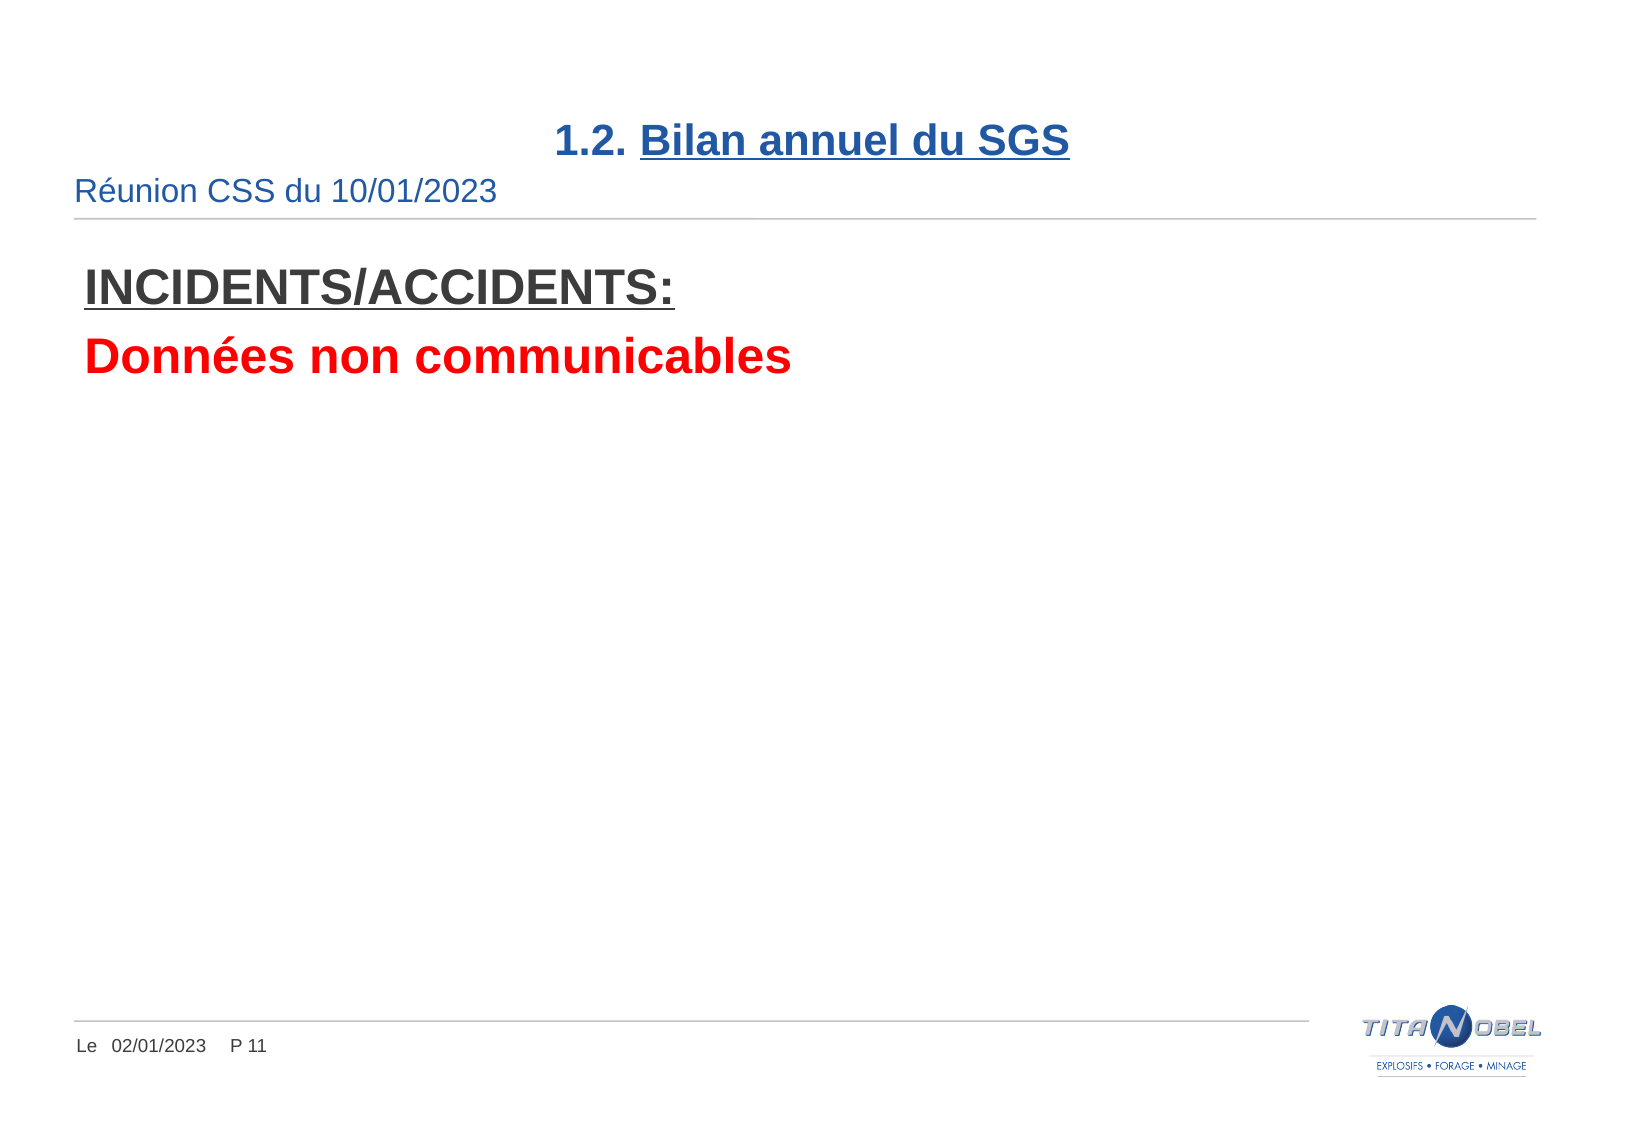

# 1.2. Bilan annuel du SGS
Réunion CSS du 10/01/2023
INCIDENTS/ACCIDENTS:
Données non communicables
02/01/2023